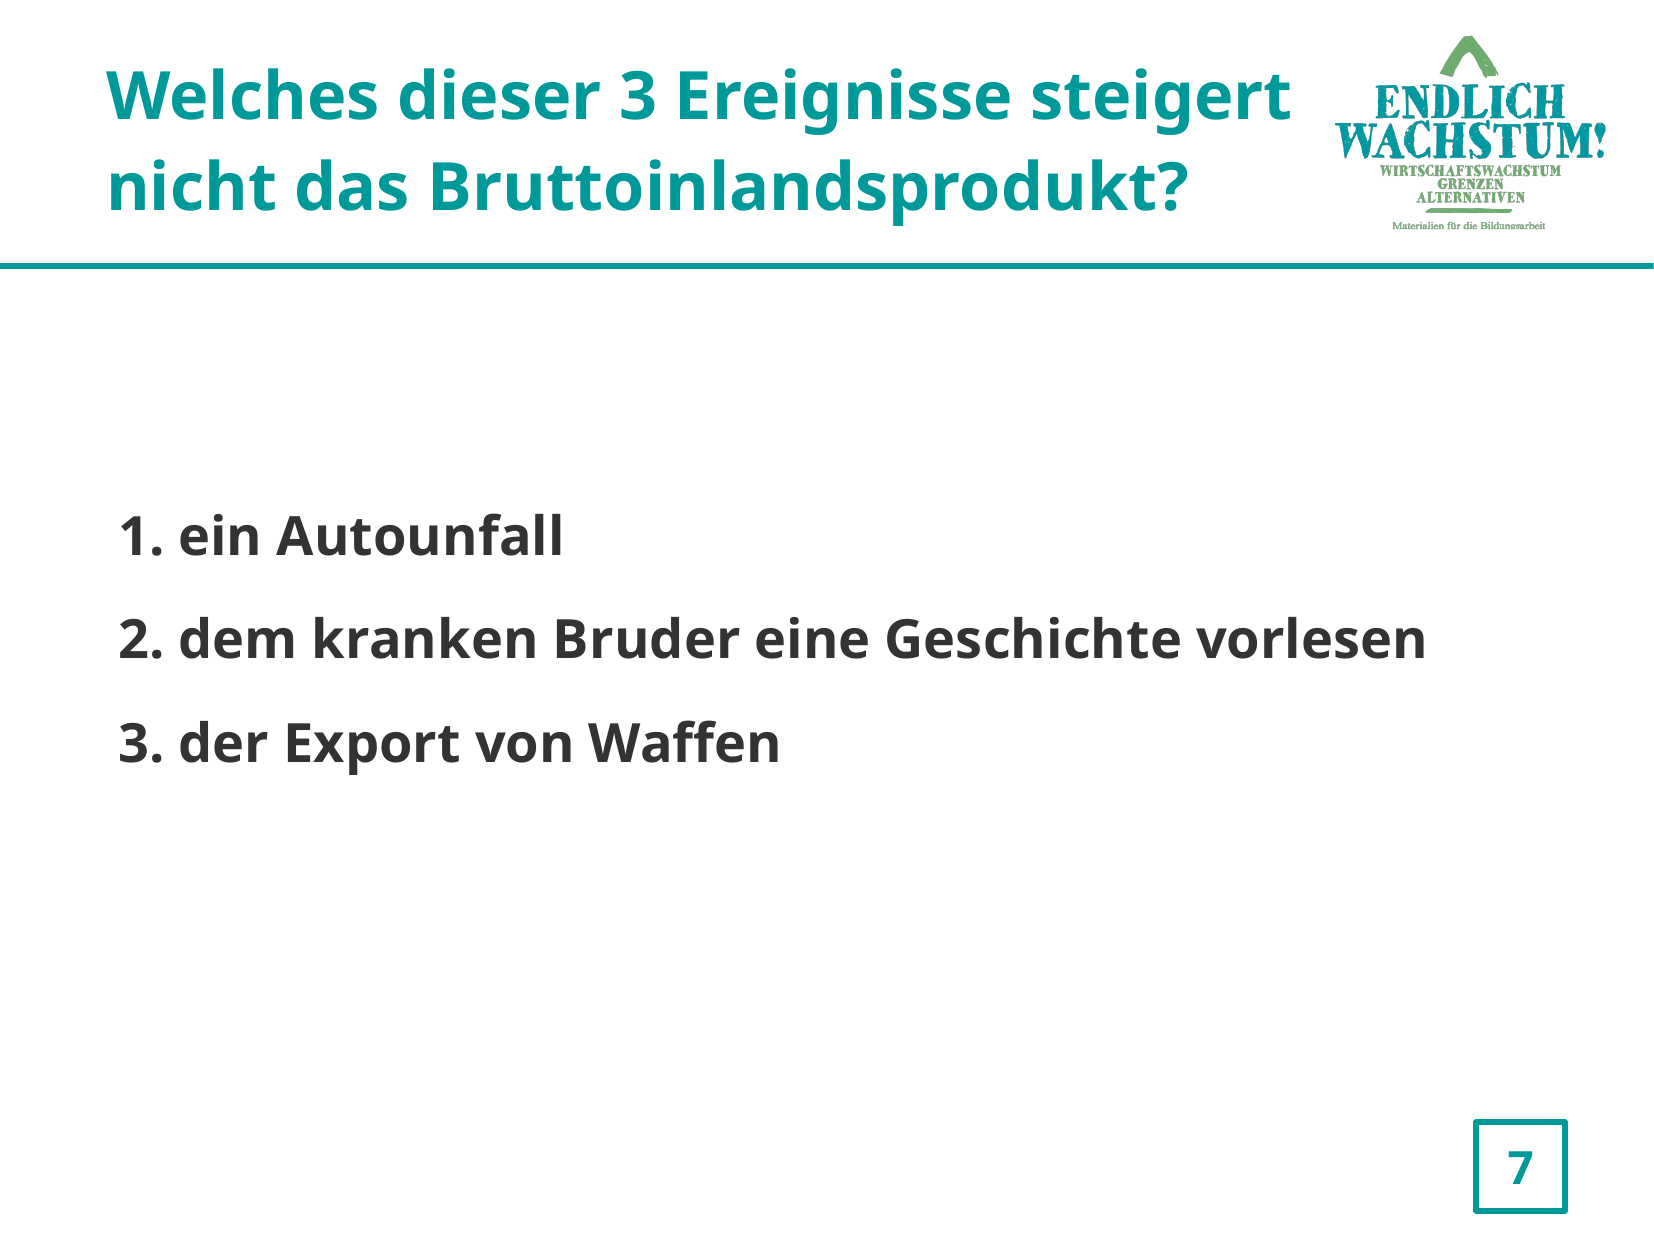

# Welches dieser 3 Ereignisse steigert nicht das Bruttoinlandsprodukt?
1. ein Autounfall
2. dem kranken Bruder eine Geschichte vorlesen
3. der Export von Waffen
7